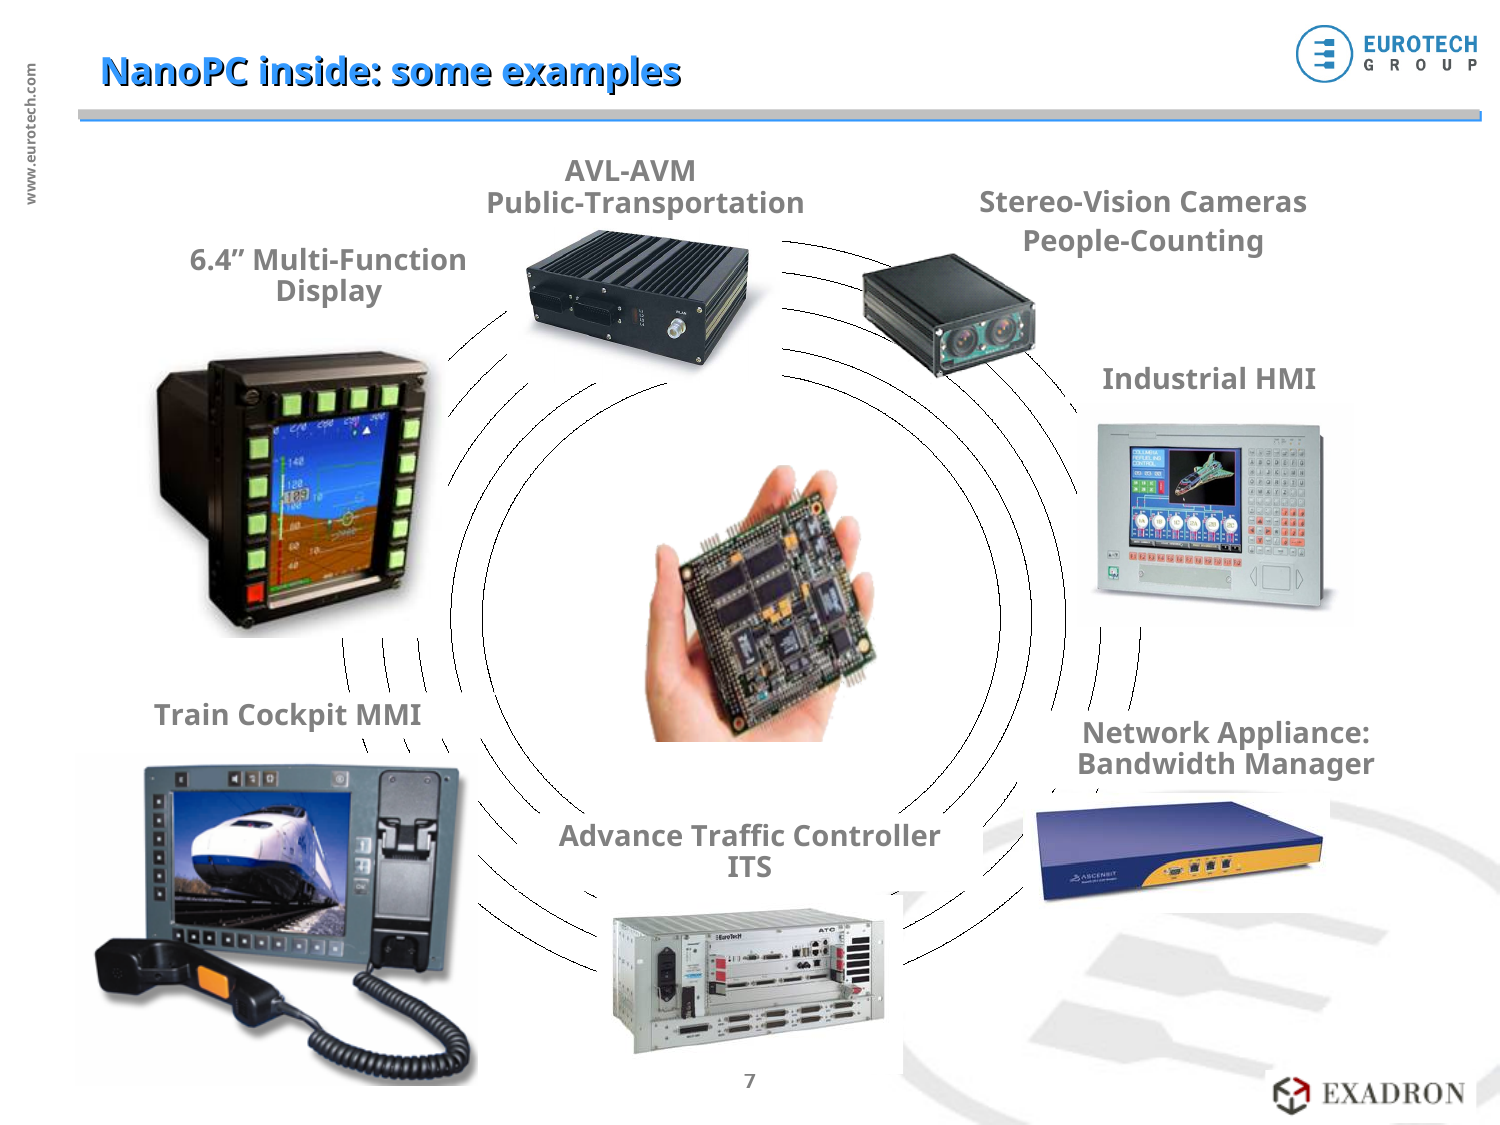

# NanoPC inside: some examples
AVL-AVM
Public-Transportation
Stereo-Vision Cameras
People-Counting
6.4” Multi-Function Display
Industrial HMI
Train Cockpit MMI
Network Appliance: Bandwidth Manager
Advance Traffic Controller
ITS